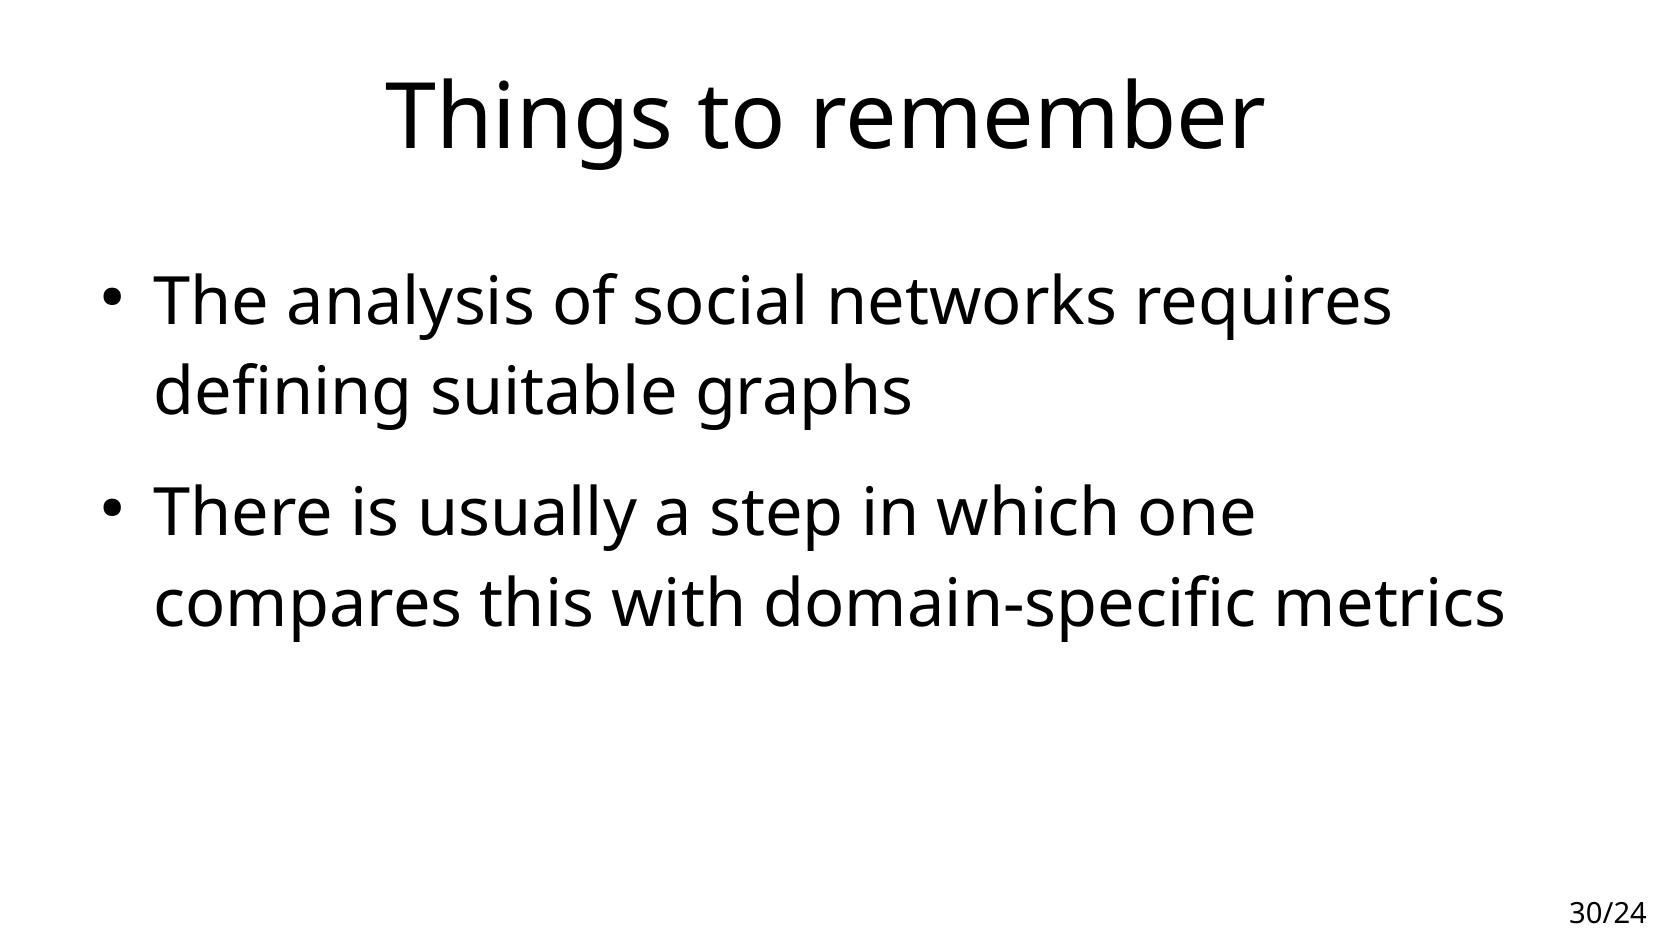

# Things to remember
The analysis of social networks requires defining suitable graphs
There is usually a step in which one compares this with domain-specific metrics
30